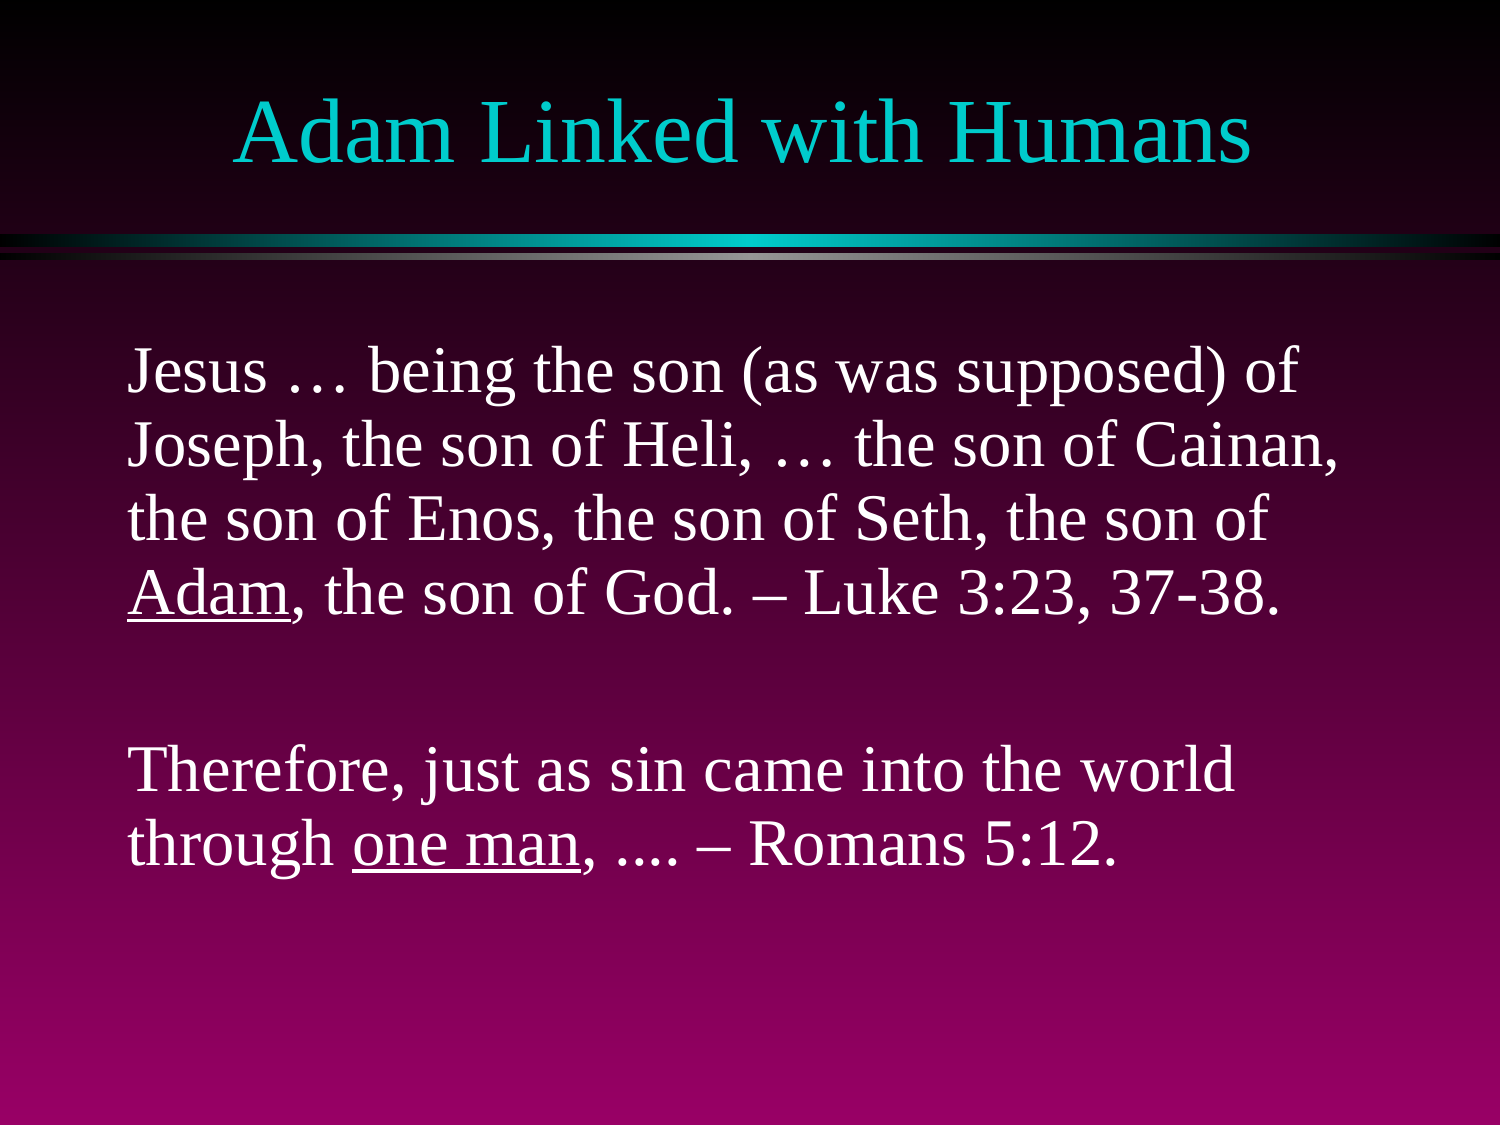

# Adam Linked with Humans
Jesus … being the son (as was supposed) of Joseph, the son of Heli, … the son of Cainan, the son of Enos, the son of Seth, the son of Adam, the son of God. – Luke 3:23, 37-38.
Therefore, just as sin came into the world through one man, .... – Romans 5:12.